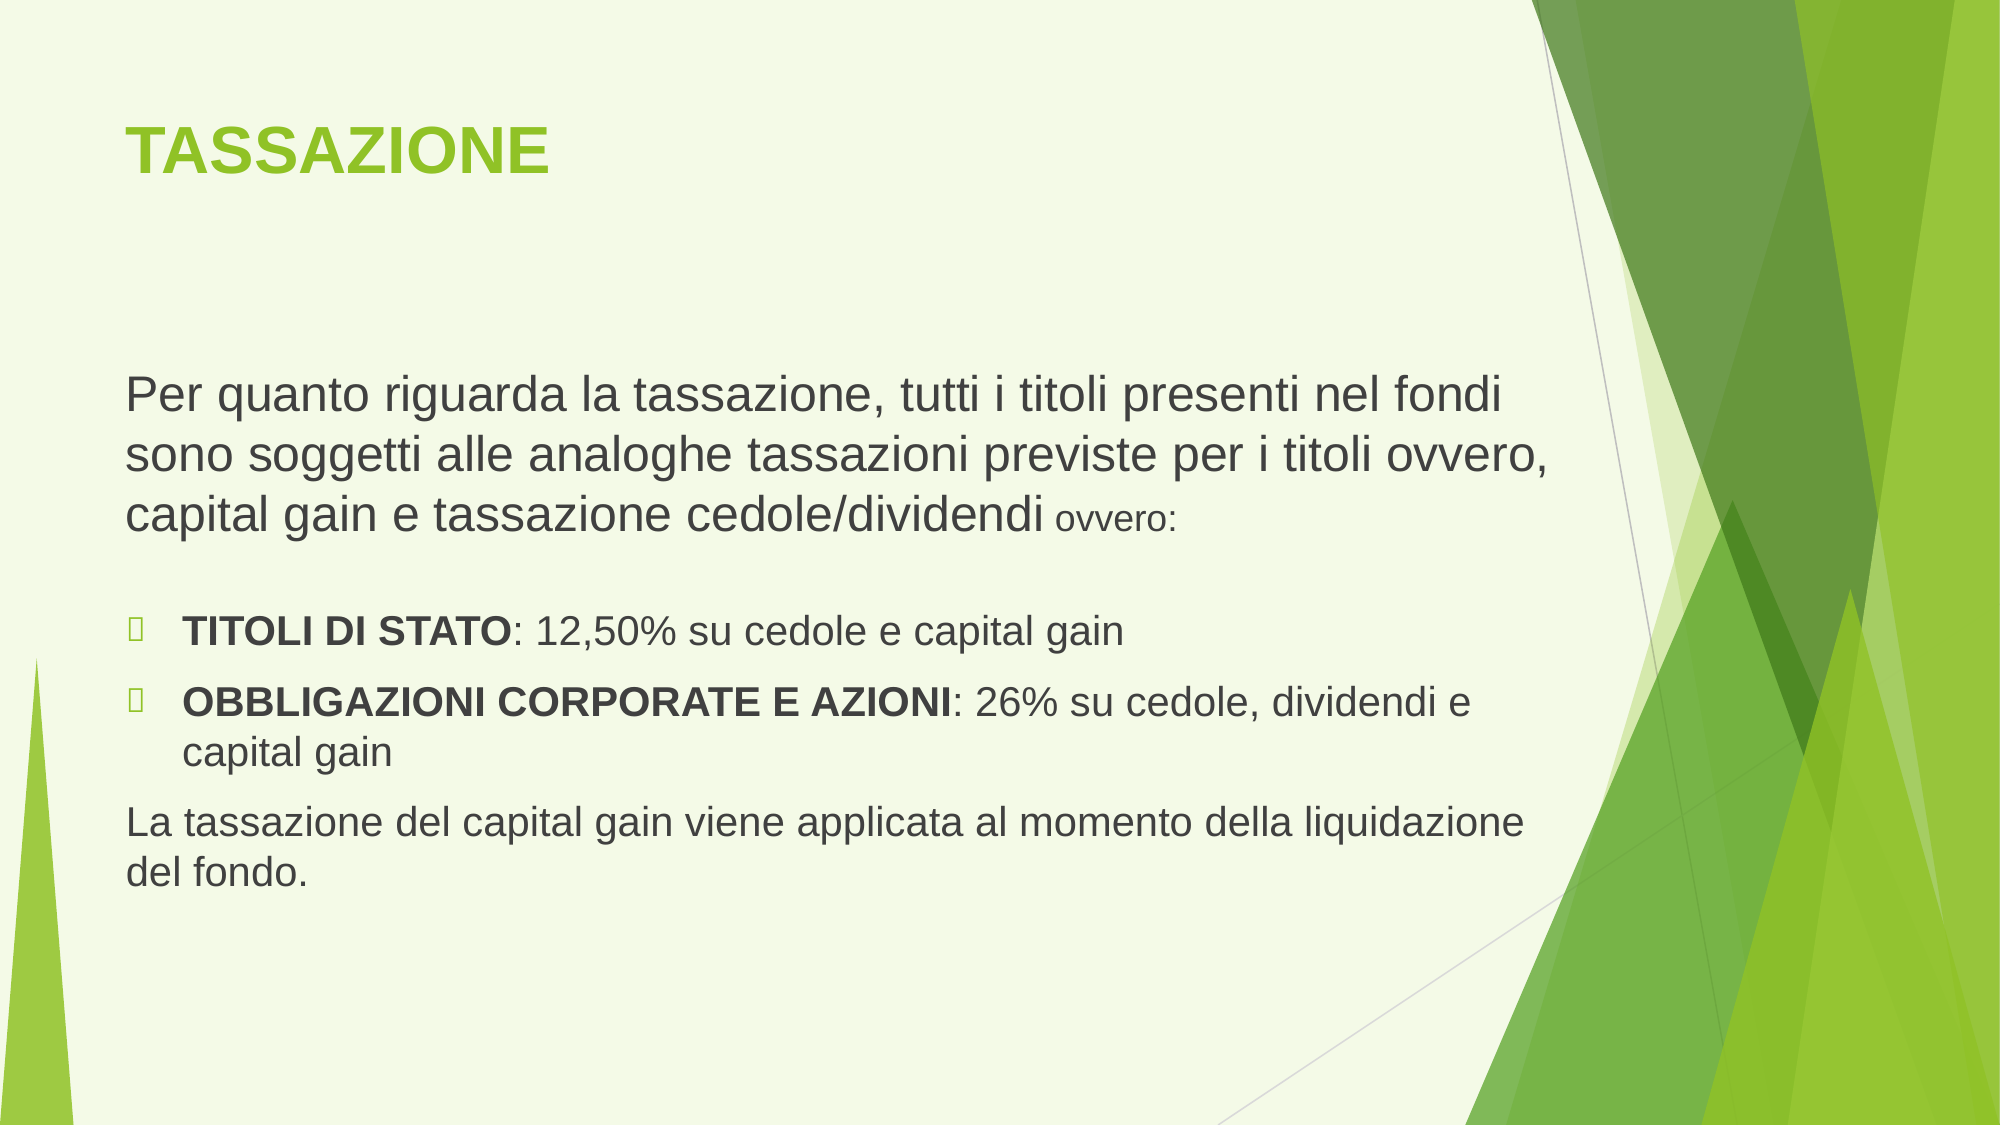

# TASSAZIONE
Per quanto riguarda la tassazione, tutti i titoli presenti nel fondi sono soggetti alle analoghe tassazioni previste per i titoli ovvero, capital gain e tassazione cedole/dividendi ovvero:
TITOLI DI STATO: 12,50% su cedole e capital gain
OBBLIGAZIONI CORPORATE E AZIONI: 26% su cedole, dividendi e capital gain
La tassazione del capital gain viene applicata al momento della liquidazione del fondo.